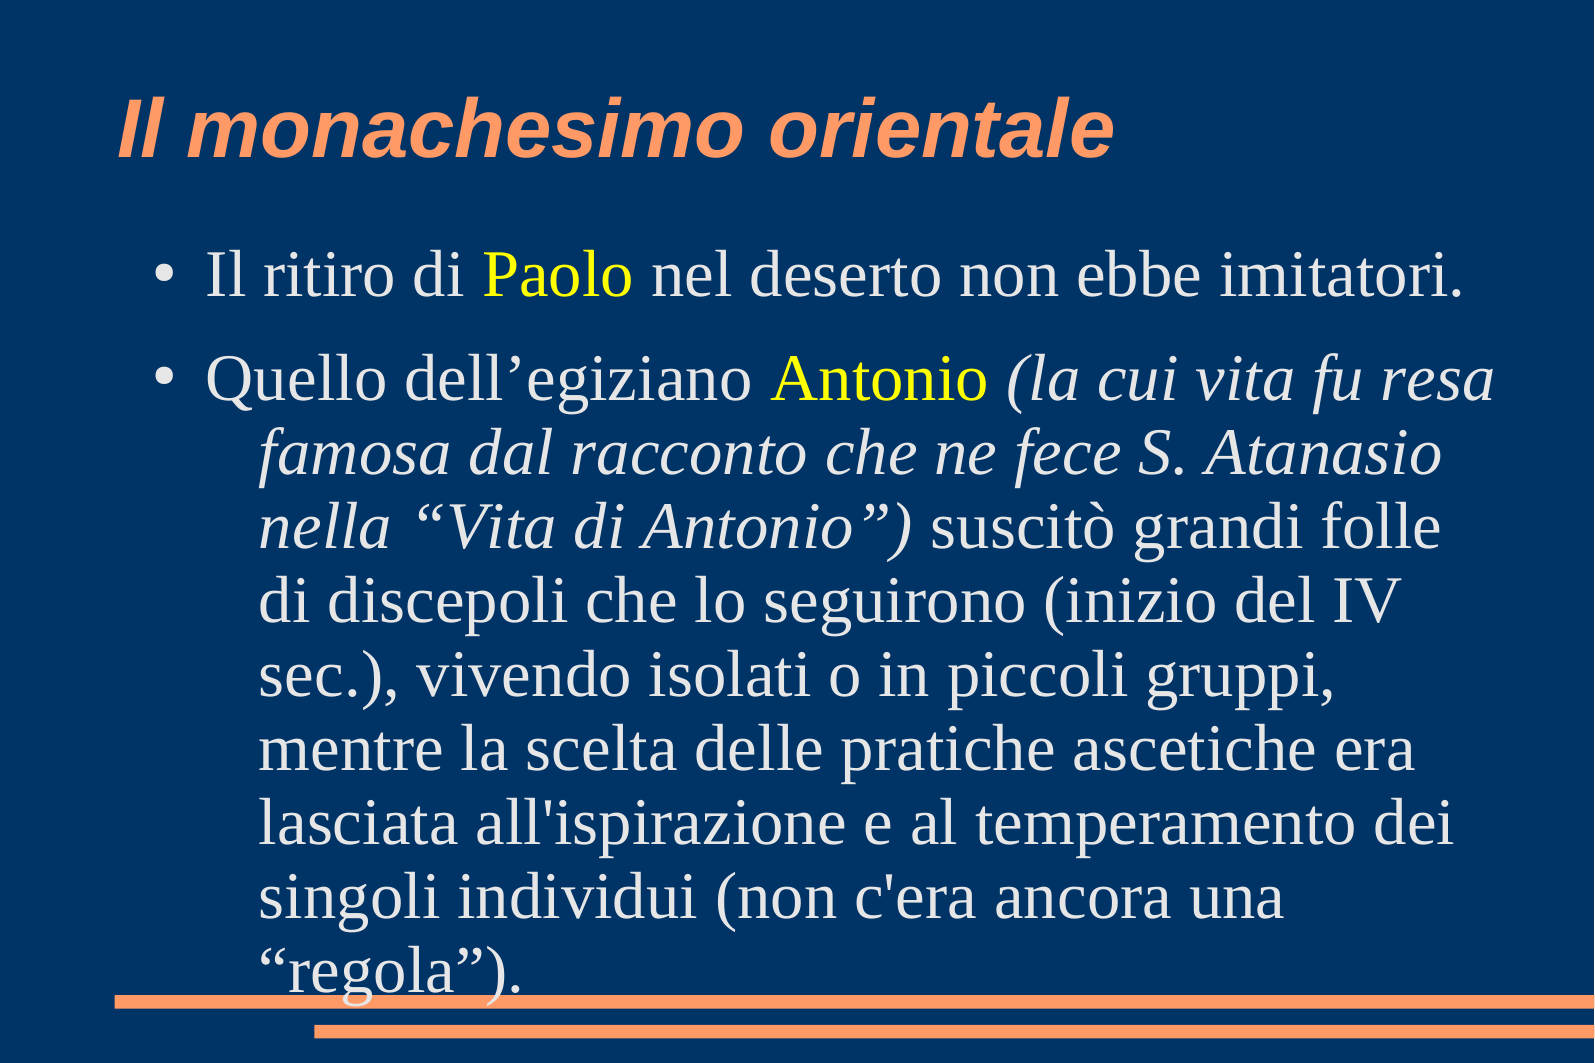

# Il monachesimo orientale
Il ritiro di Paolo nel deserto non ebbe imitatori.
Quello dell’egiziano Antonio (la cui vita fu resa famosa dal racconto che ne fece S. Atanasio nella “Vita di Antonio”) suscitò grandi folle di discepoli che lo seguirono (inizio del IV sec.), vivendo isolati o in piccoli gruppi, mentre la scelta delle pratiche ascetiche era lasciata all'ispirazione e al temperamento dei singoli individui (non c'era ancora una “regola”).